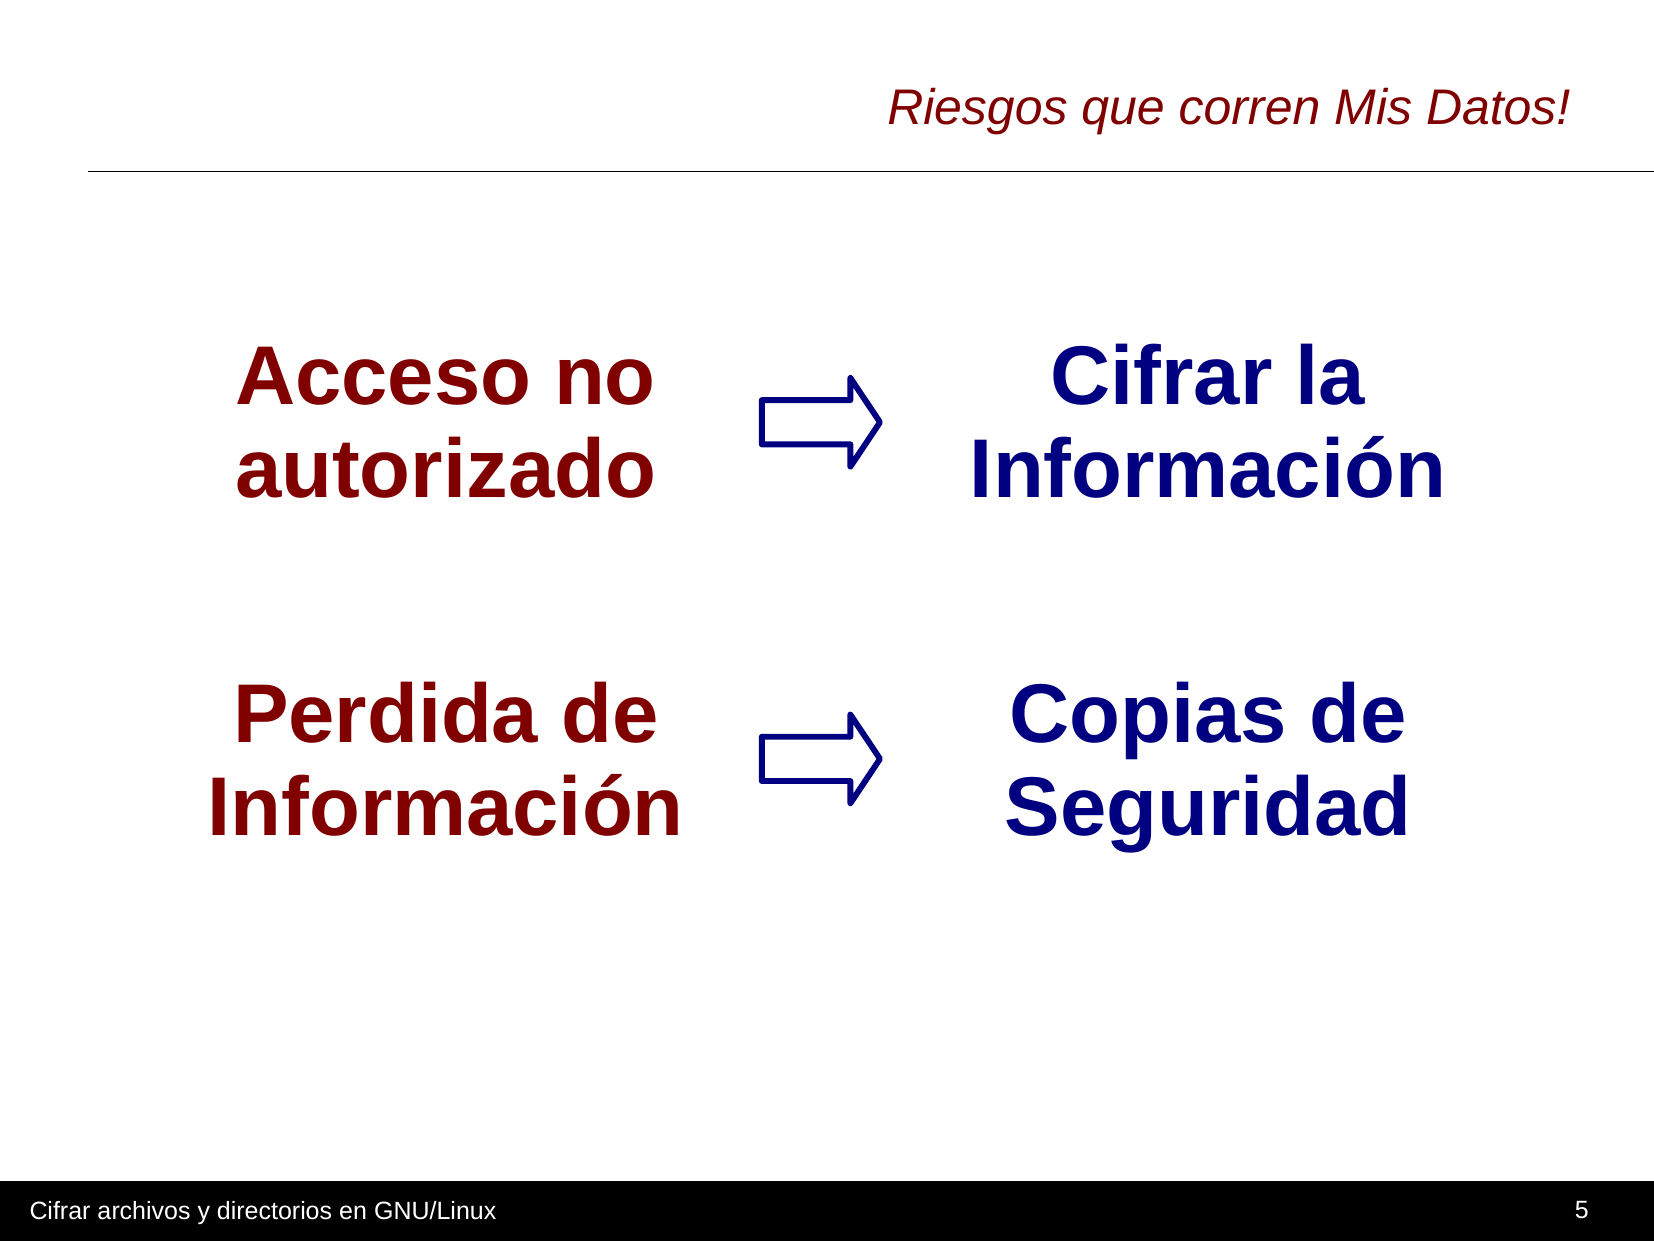

# Riesgos que corren Mis Datos!
Acceso no autorizado
Perdida de Información
Cifrar la Información
Copias de Seguridad
5